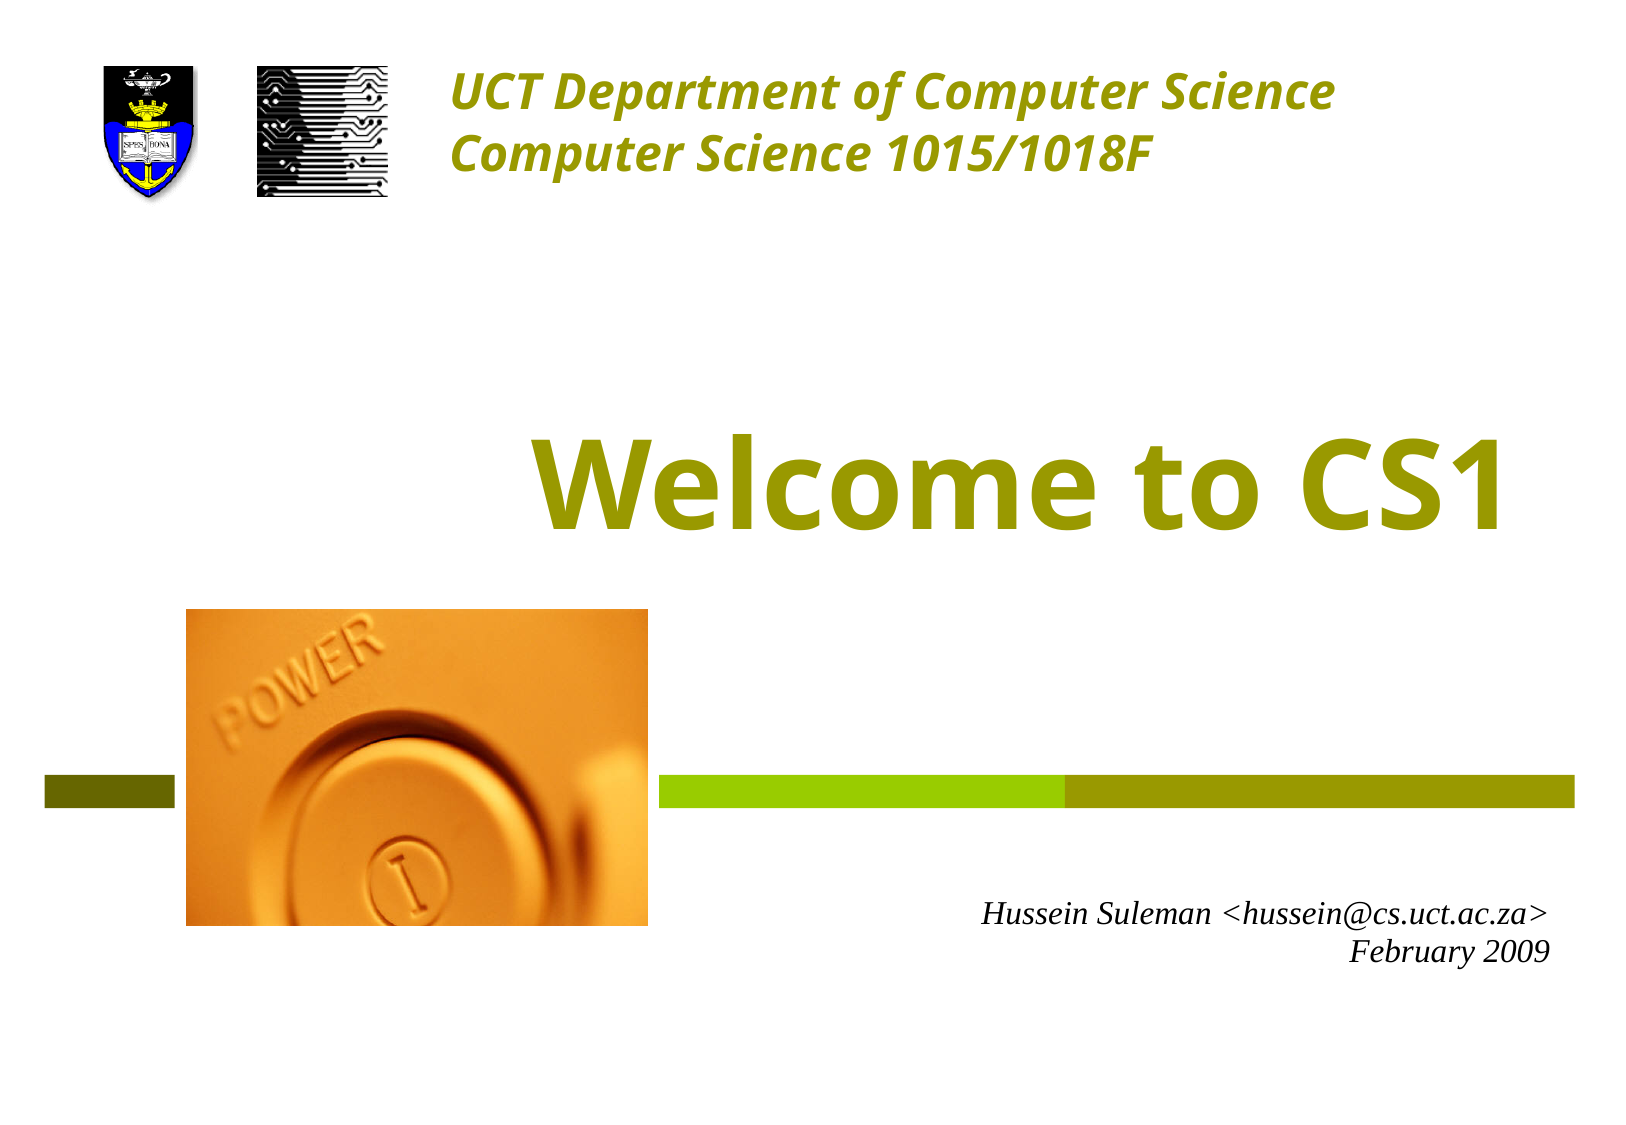

UCT Department of Computer Science
Computer Science 1015/1018F
# Welcome to CS1
Hussein Suleman <hussein@cs.uct.ac.za>
February 2009